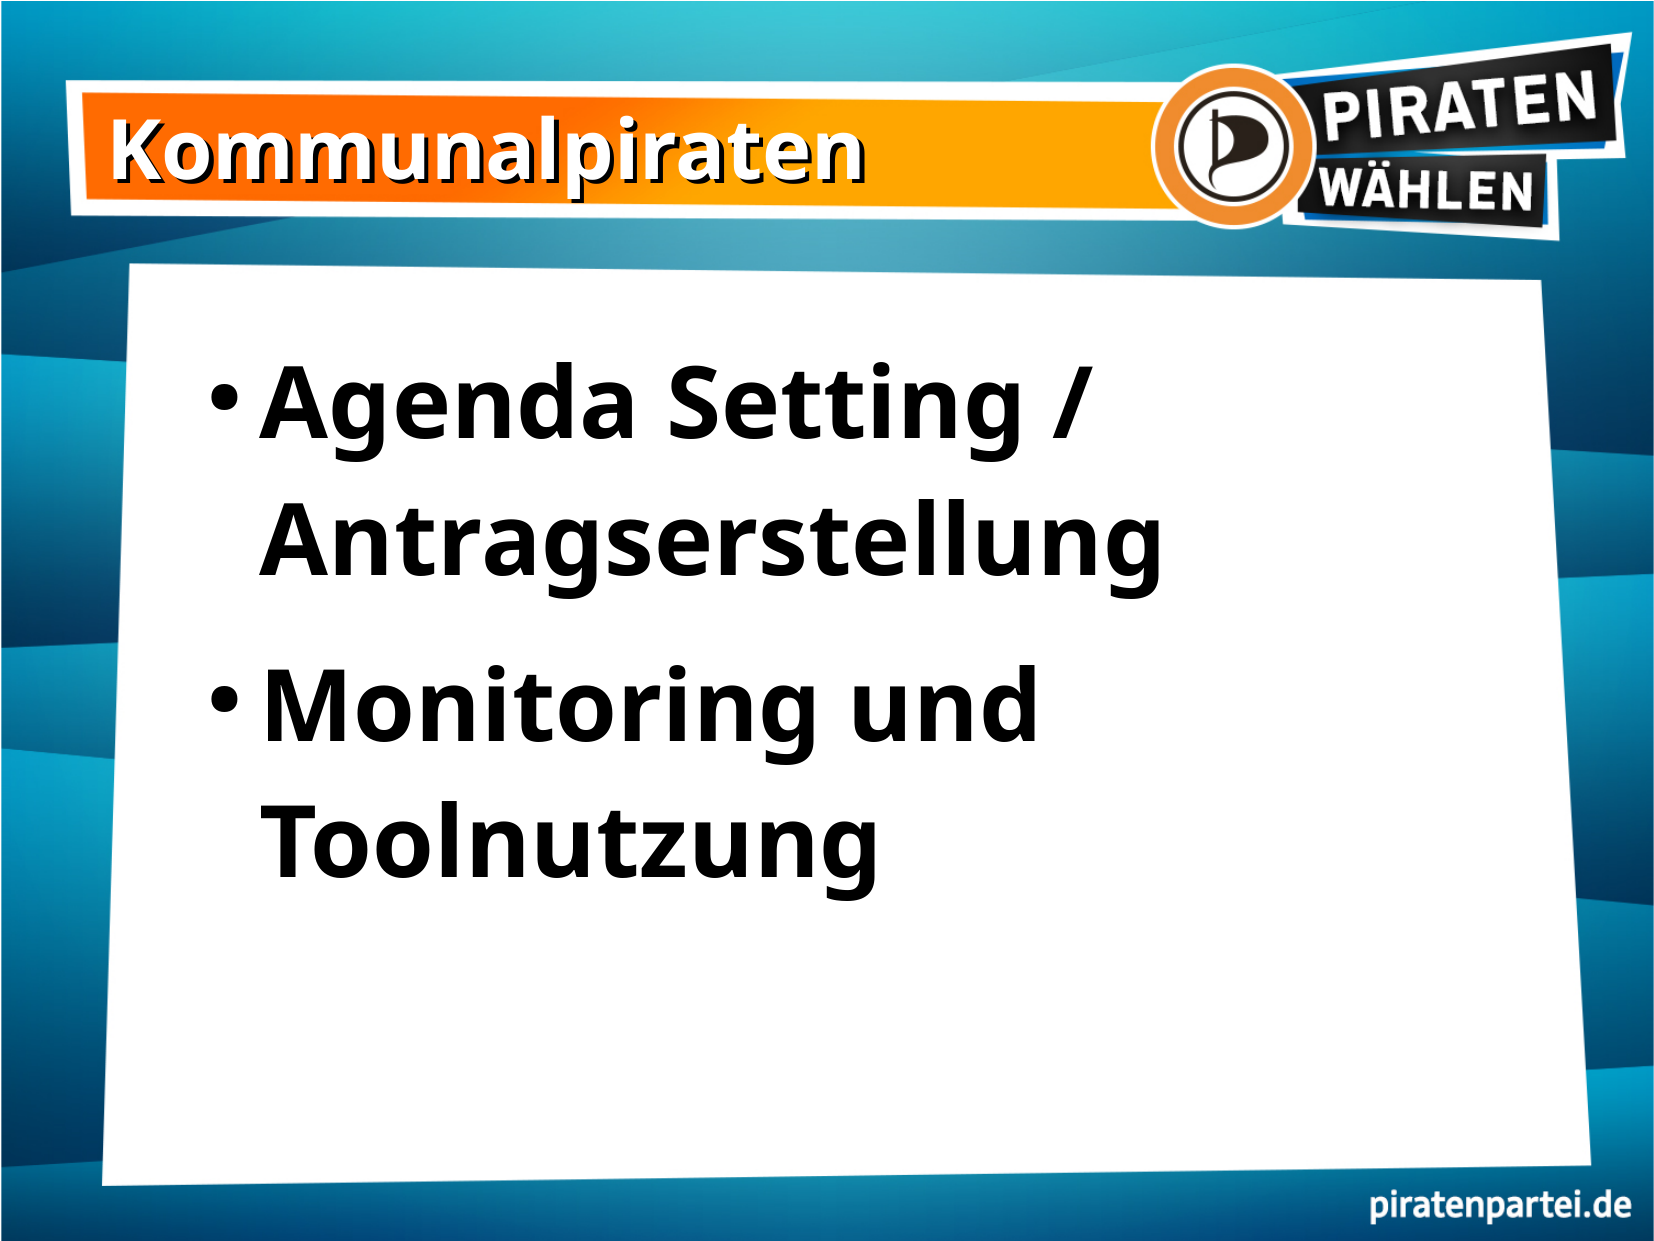

# Kommunalpiraten
Agenda Setting / Antragserstellung
Monitoring und Toolnutzung